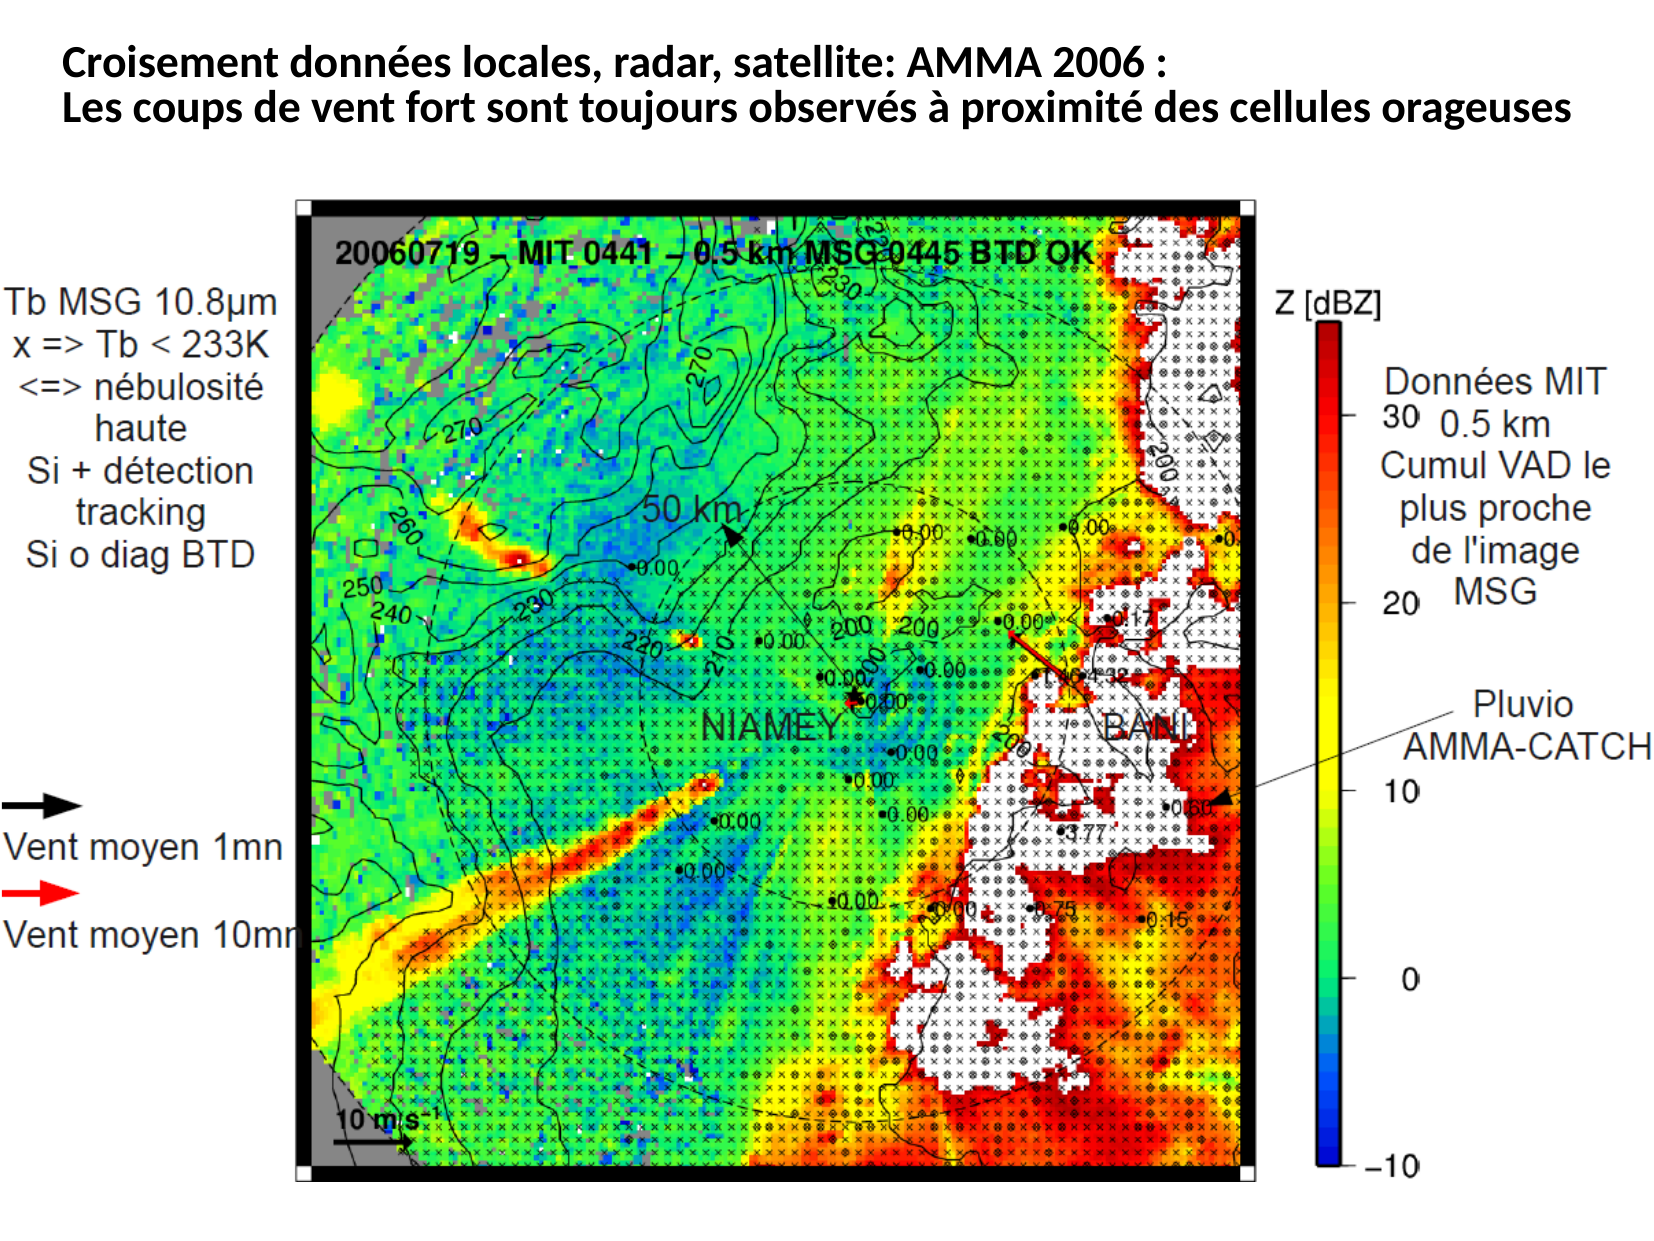

Croisement données locales, radar, satellite: AMMA 2006 :
Les coups de vent fort sont toujours observés à proximité des cellules orageuses